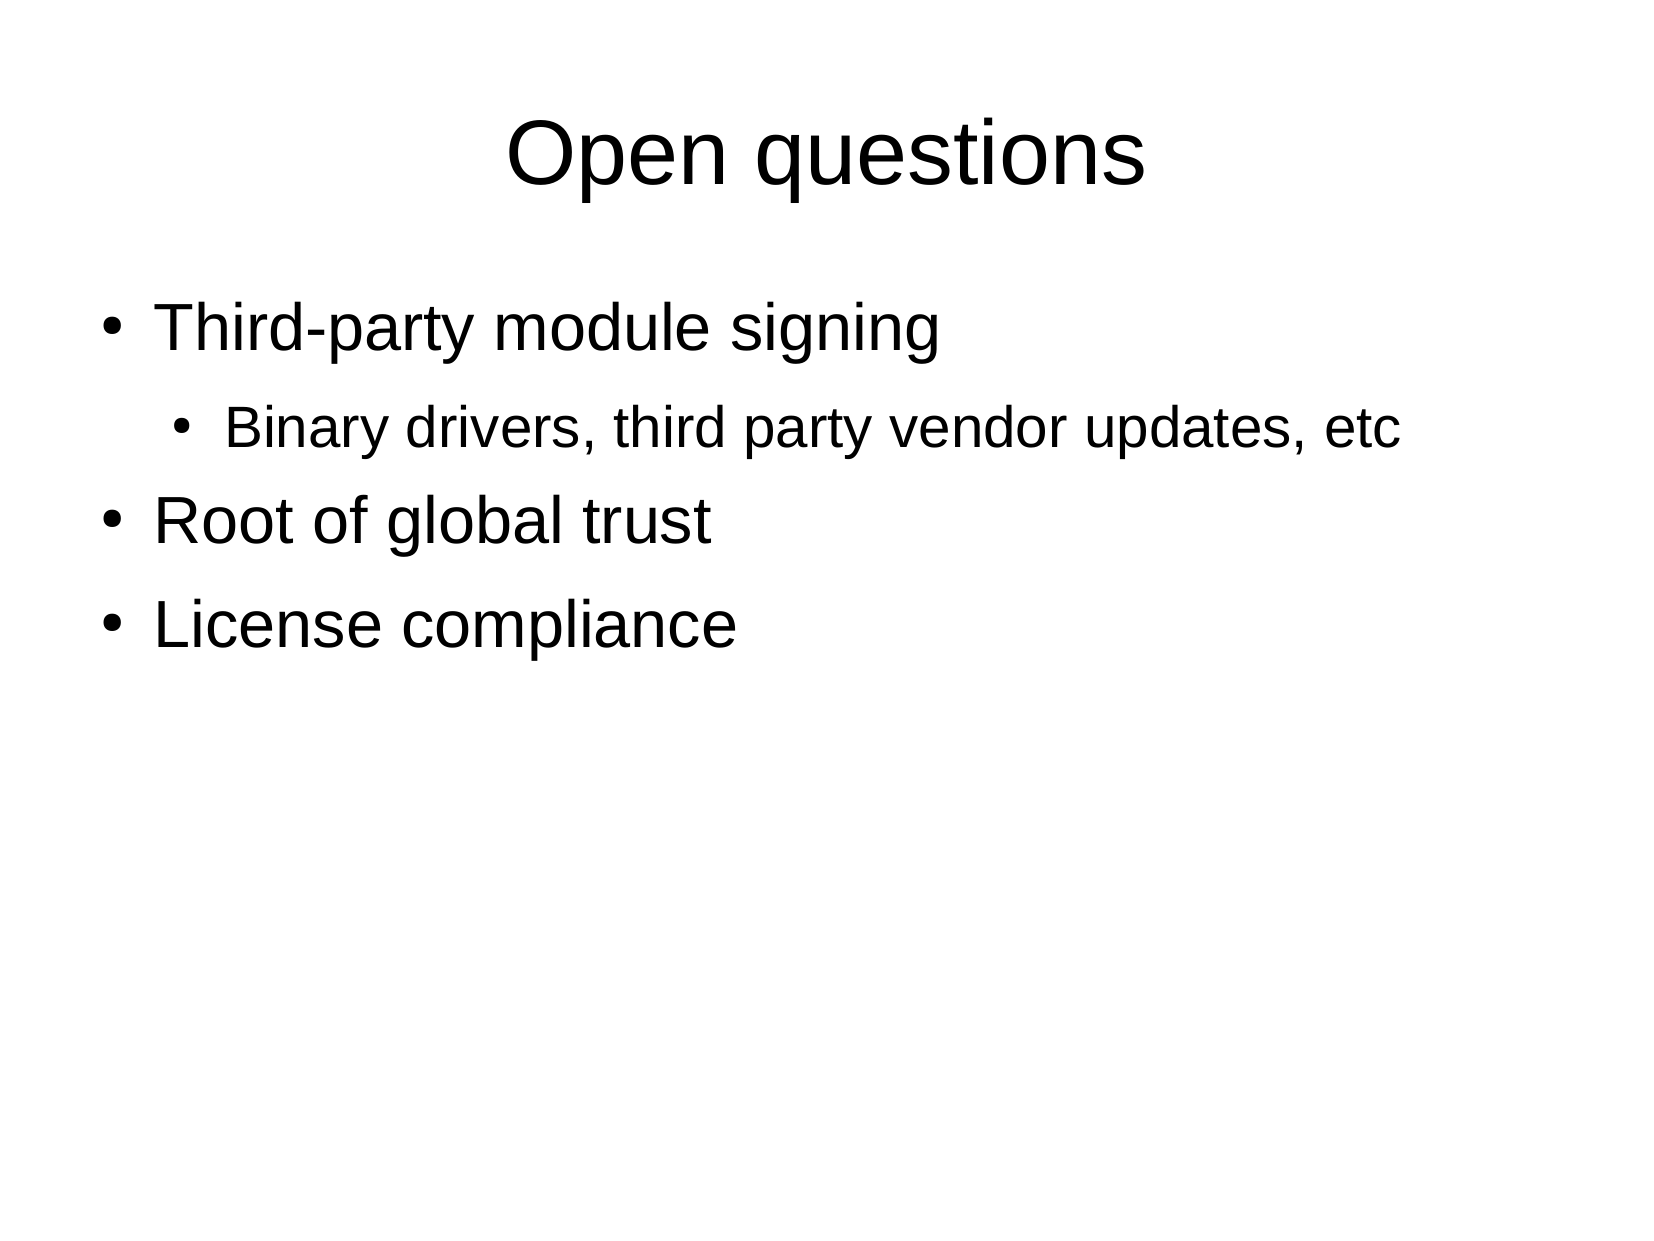

# Open questions
Third-party module signing
Binary drivers, third party vendor updates, etc
Root of global trust
License compliance